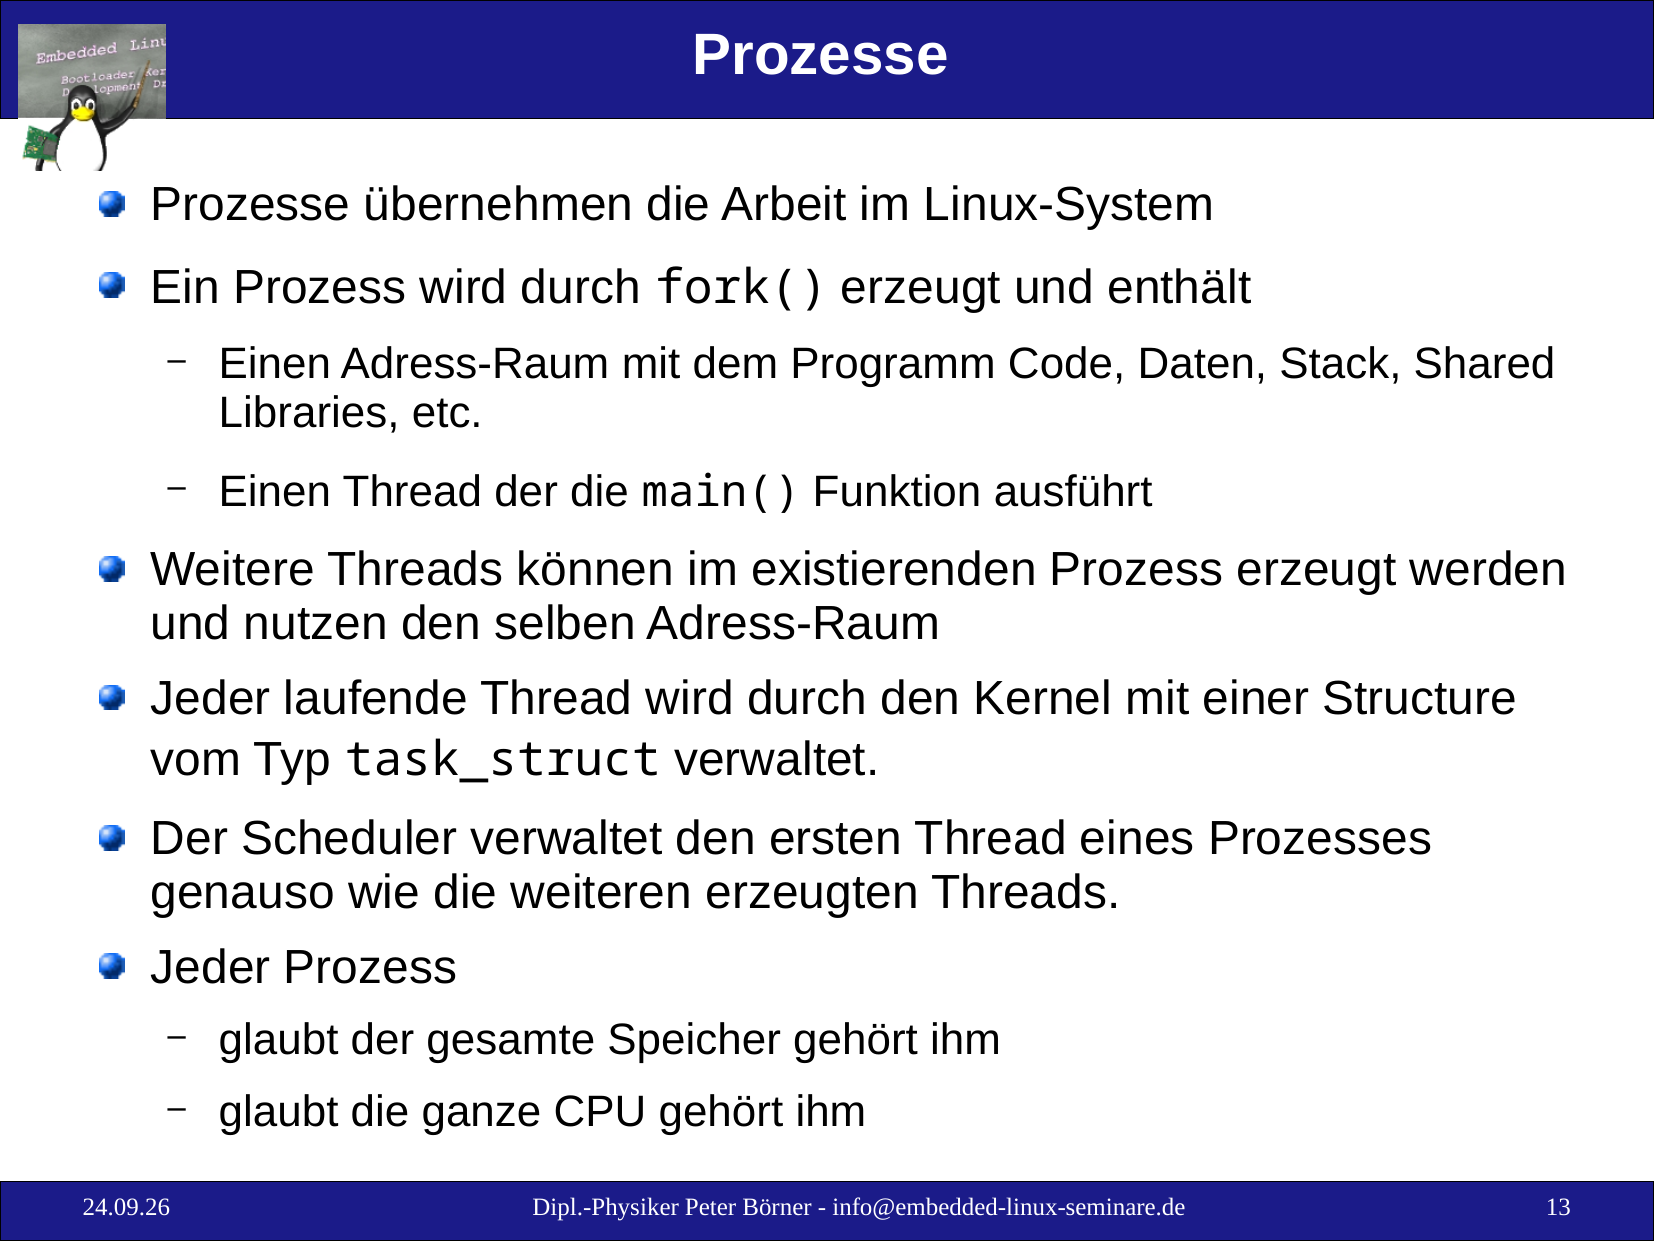

# Prozesse
Prozesse übernehmen die Arbeit im Linux-System
Ein Prozess wird durch fork() erzeugt und enthält
Einen Adress-Raum mit dem Programm Code, Daten, Stack, Shared Libraries, etc.
Einen Thread der die main() Funktion ausführt
Weitere Threads können im existierenden Prozess erzeugt werden und nutzen den selben Adress-Raum
Jeder laufende Thread wird durch den Kernel mit einer Structure vom Typ task_struct verwaltet.
Der Scheduler verwaltet den ersten Thread eines Prozesses genauso wie die weiteren erzeugten Threads.
Jeder Prozess
glaubt der gesamte Speicher gehört ihm
glaubt die ganze CPU gehört ihm
 Dipl.-Physiker Peter Börner - info@embedded-linux-seminare.de
13